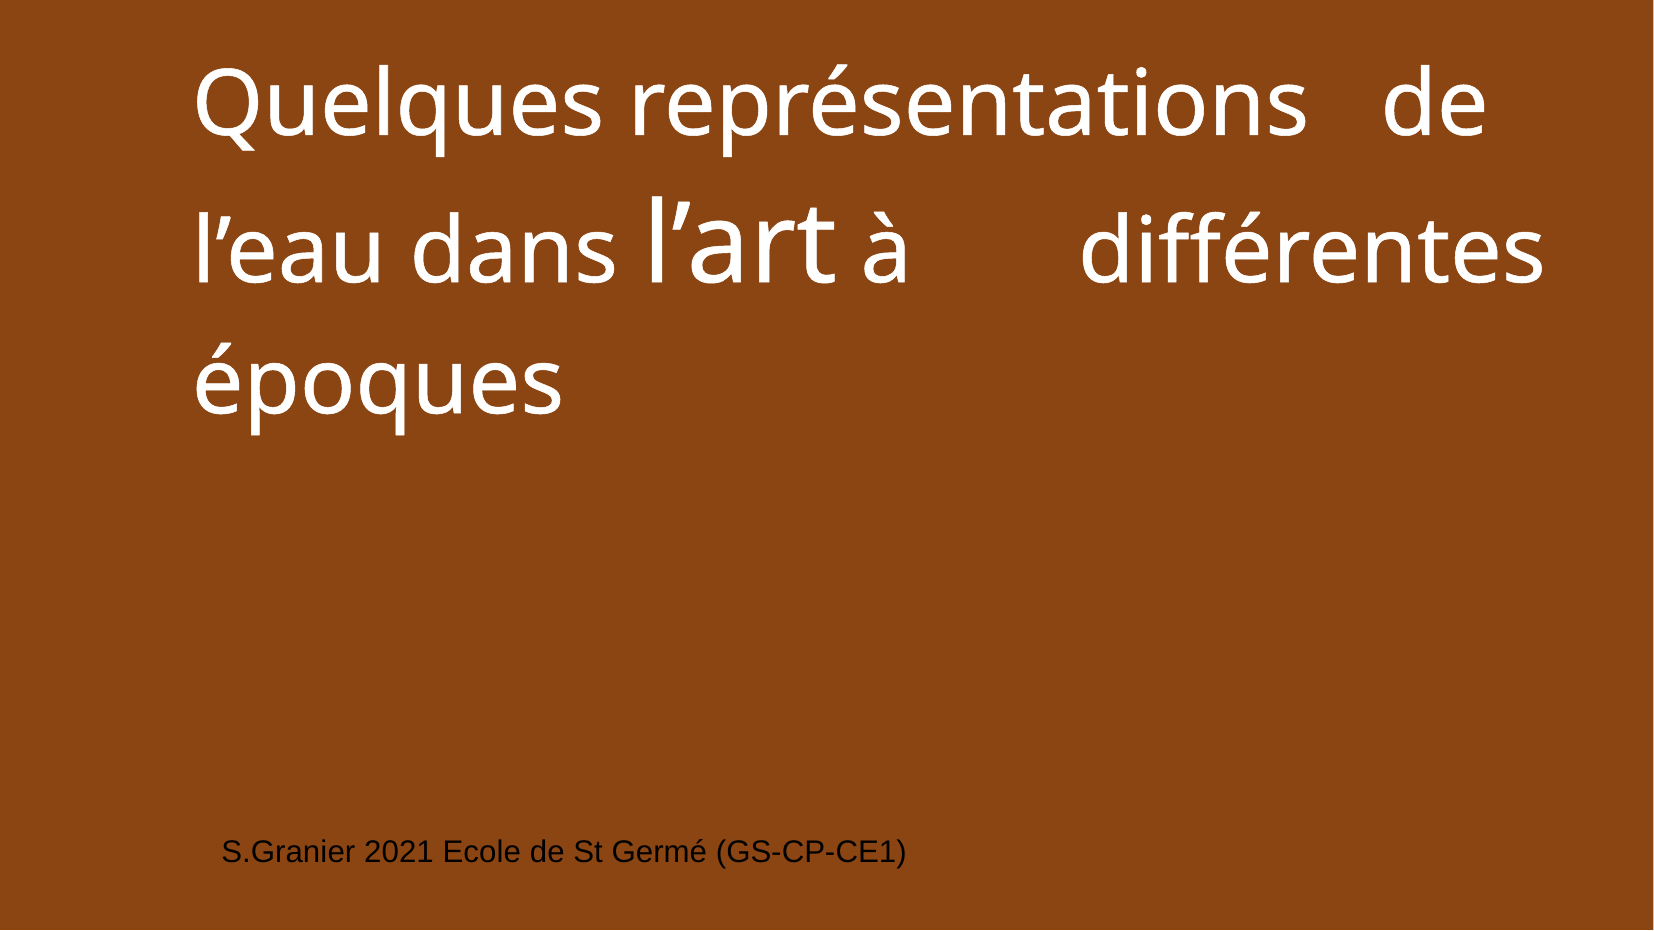

Quelques représentations de l’eau dans l’art à différentes époques
S.Granier 2021 Ecole de St Germé (GS-CP-CE1)